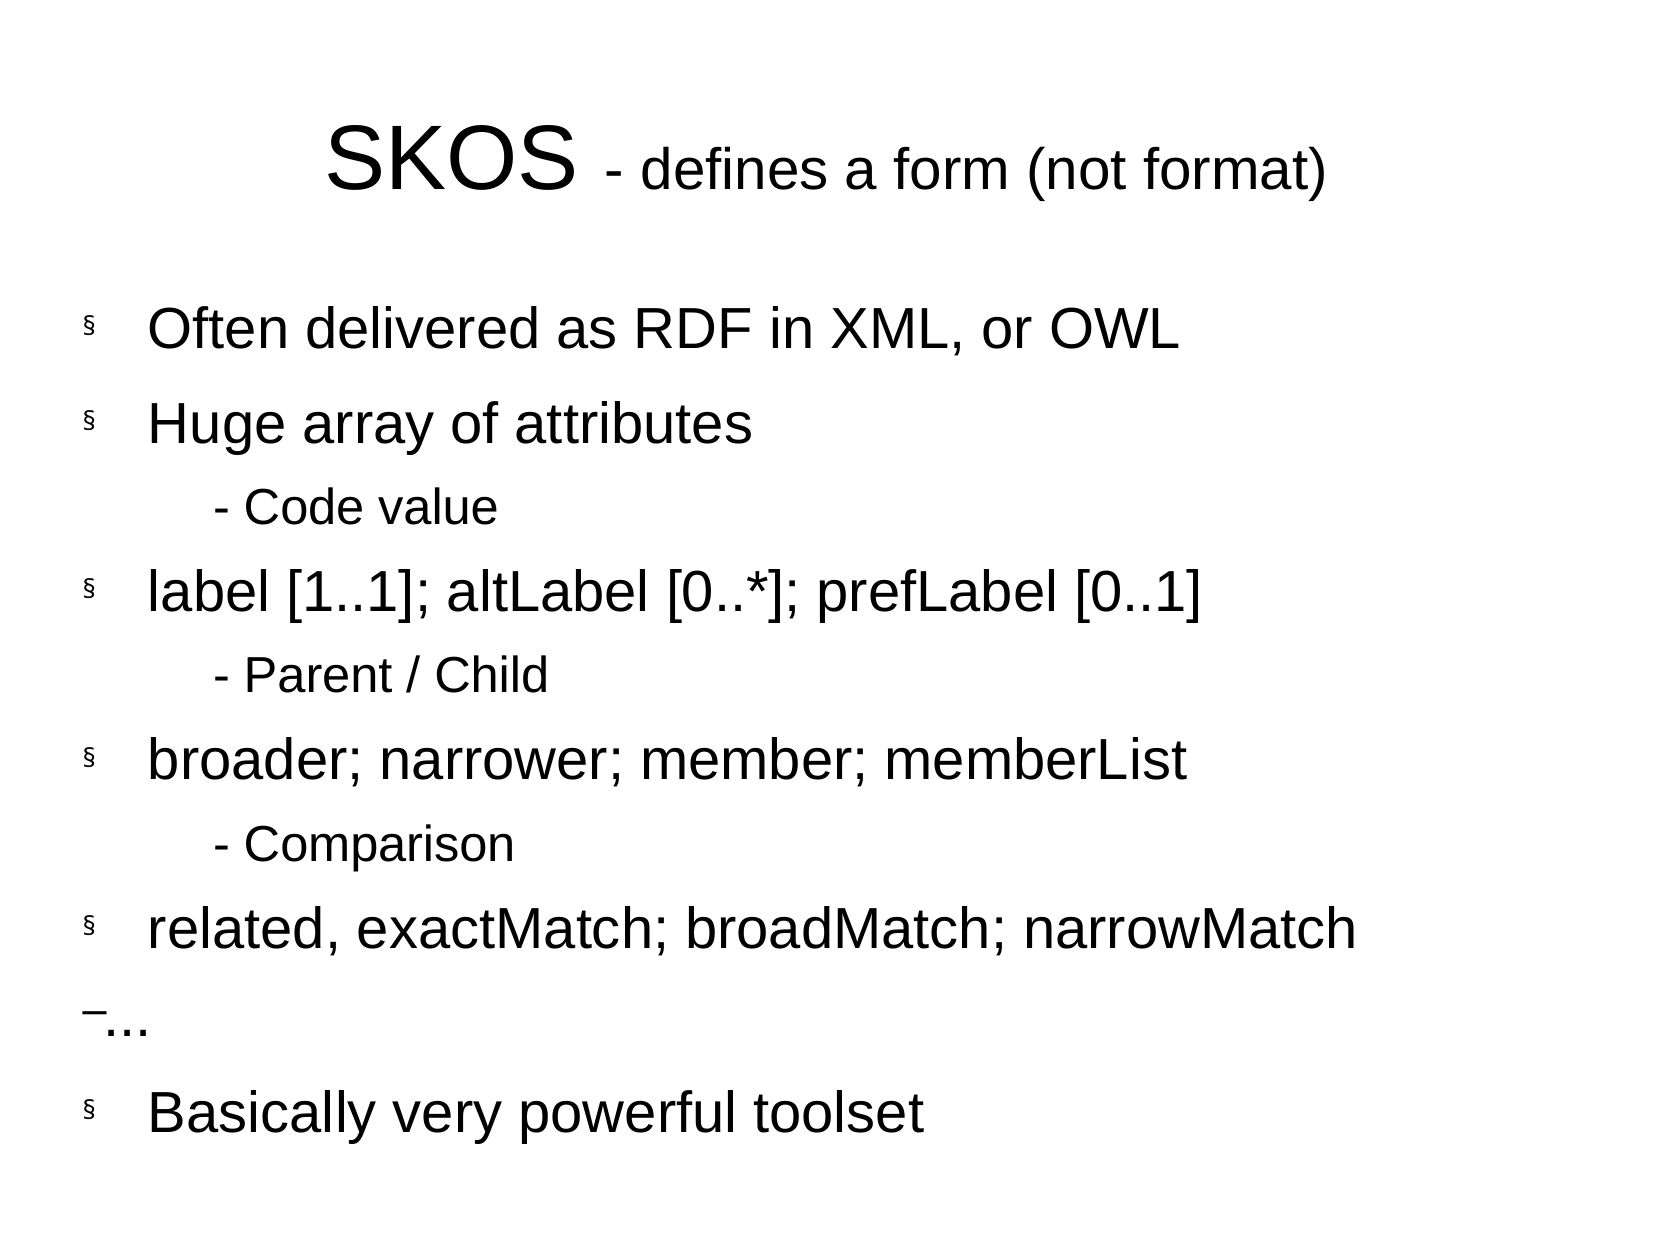

# SKOS - defines a form (not format)
Often delivered as RDF in XML, or OWL
Huge array of attributes
- Code value
label [1..1]; altLabel [0..*]; prefLabel [0..1]
- Parent / Child
broader; narrower; member; memberList
- Comparison
related, exactMatch; broadMatch; narrowMatch
...
Basically very powerful toolset